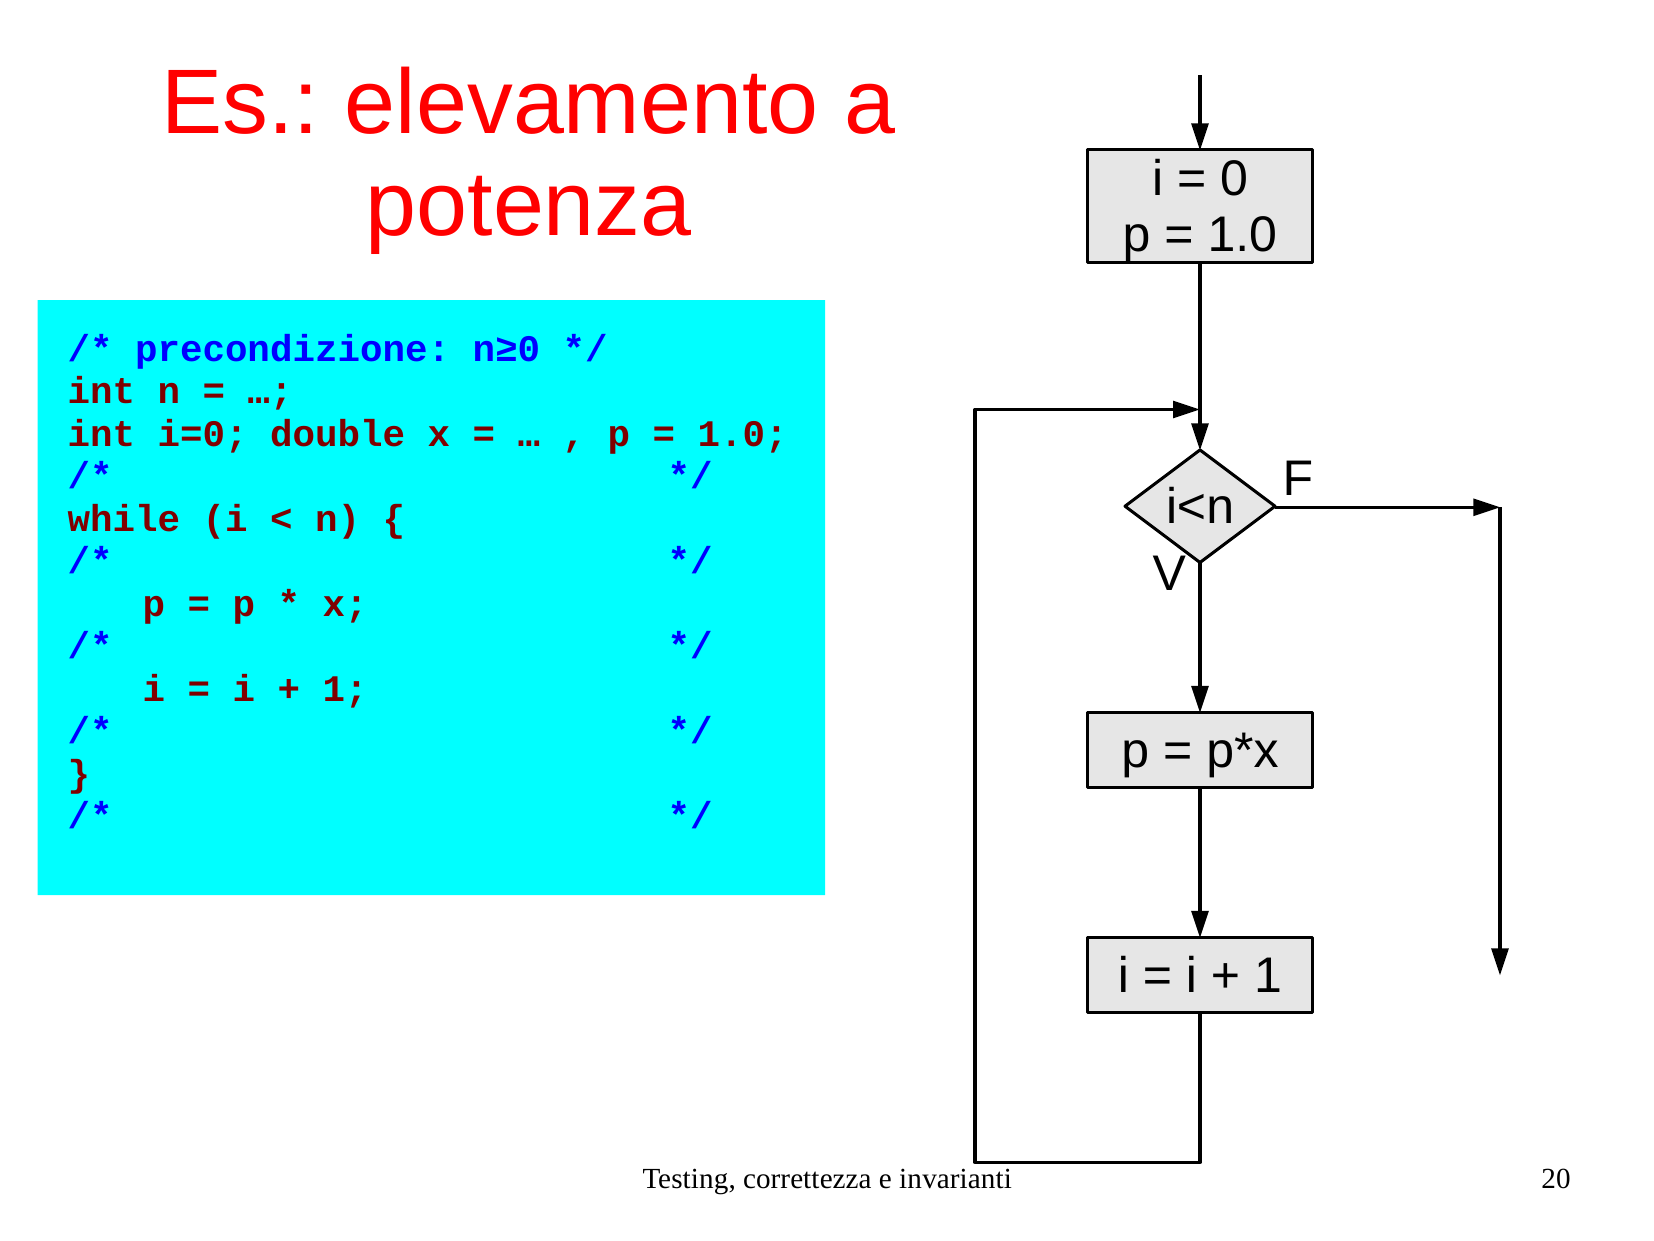

# Es.: elevamento a potenza
i = 0
p = 1.0
/* precondizione: n≥0 */
int n = …;
int i=0; double x = … , p = 1.0;
/* 	 						*/
while (i < n) {
/*	 							*/
	p = p * x;
/*	 							*/
	i = i + 1;
/*	 							*/
}
/* 								*/
i<n
F
V
p = p*x
i = i + 1
Testing, correttezza e invarianti
20